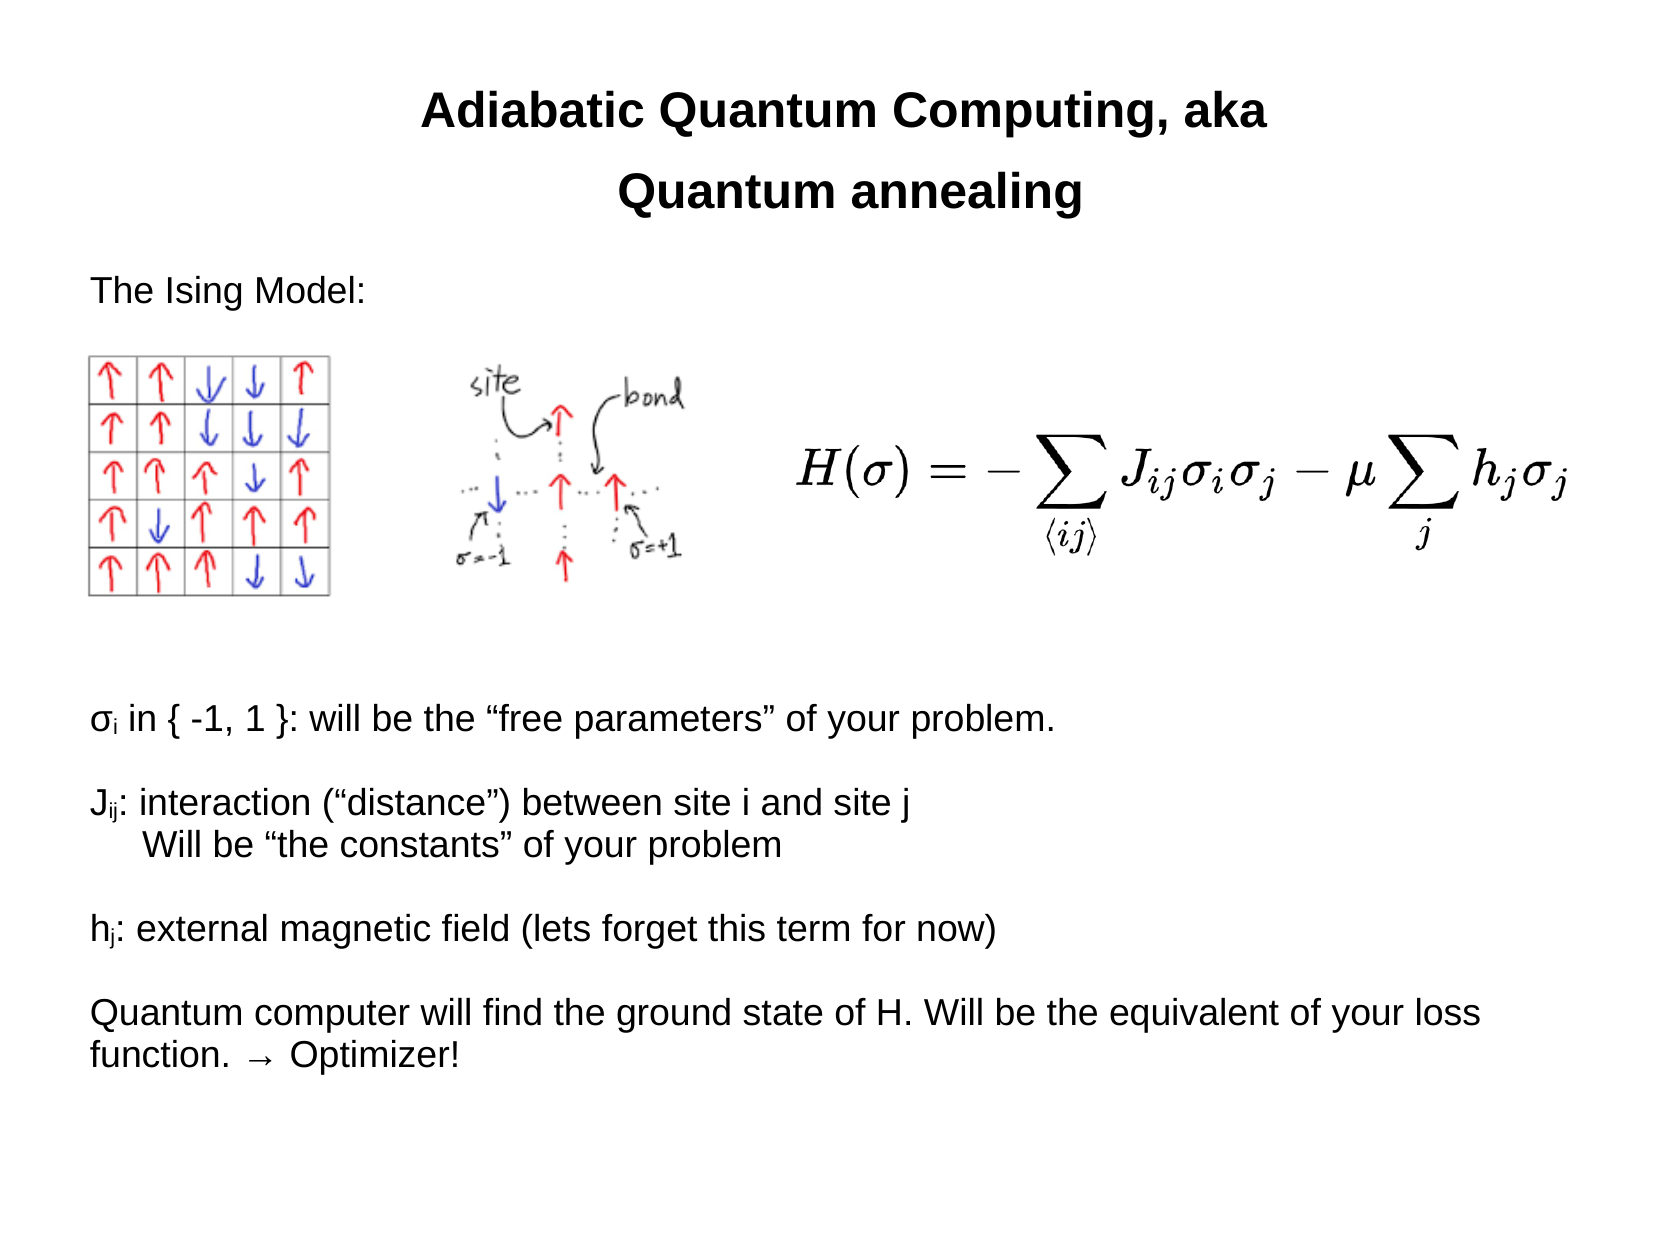

Adiabatic Quantum Computing, aka
Quantum annealing
The Ising Model:
σi in { -1, 1 }: will be the “free parameters” of your problem.
Jij: interaction (“distance”) between site i and site j
 Will be “the constants” of your problem
hj: external magnetic field (lets forget this term for now)
Quantum computer will find the ground state of H. Will be the equivalent of your loss function. → Optimizer!